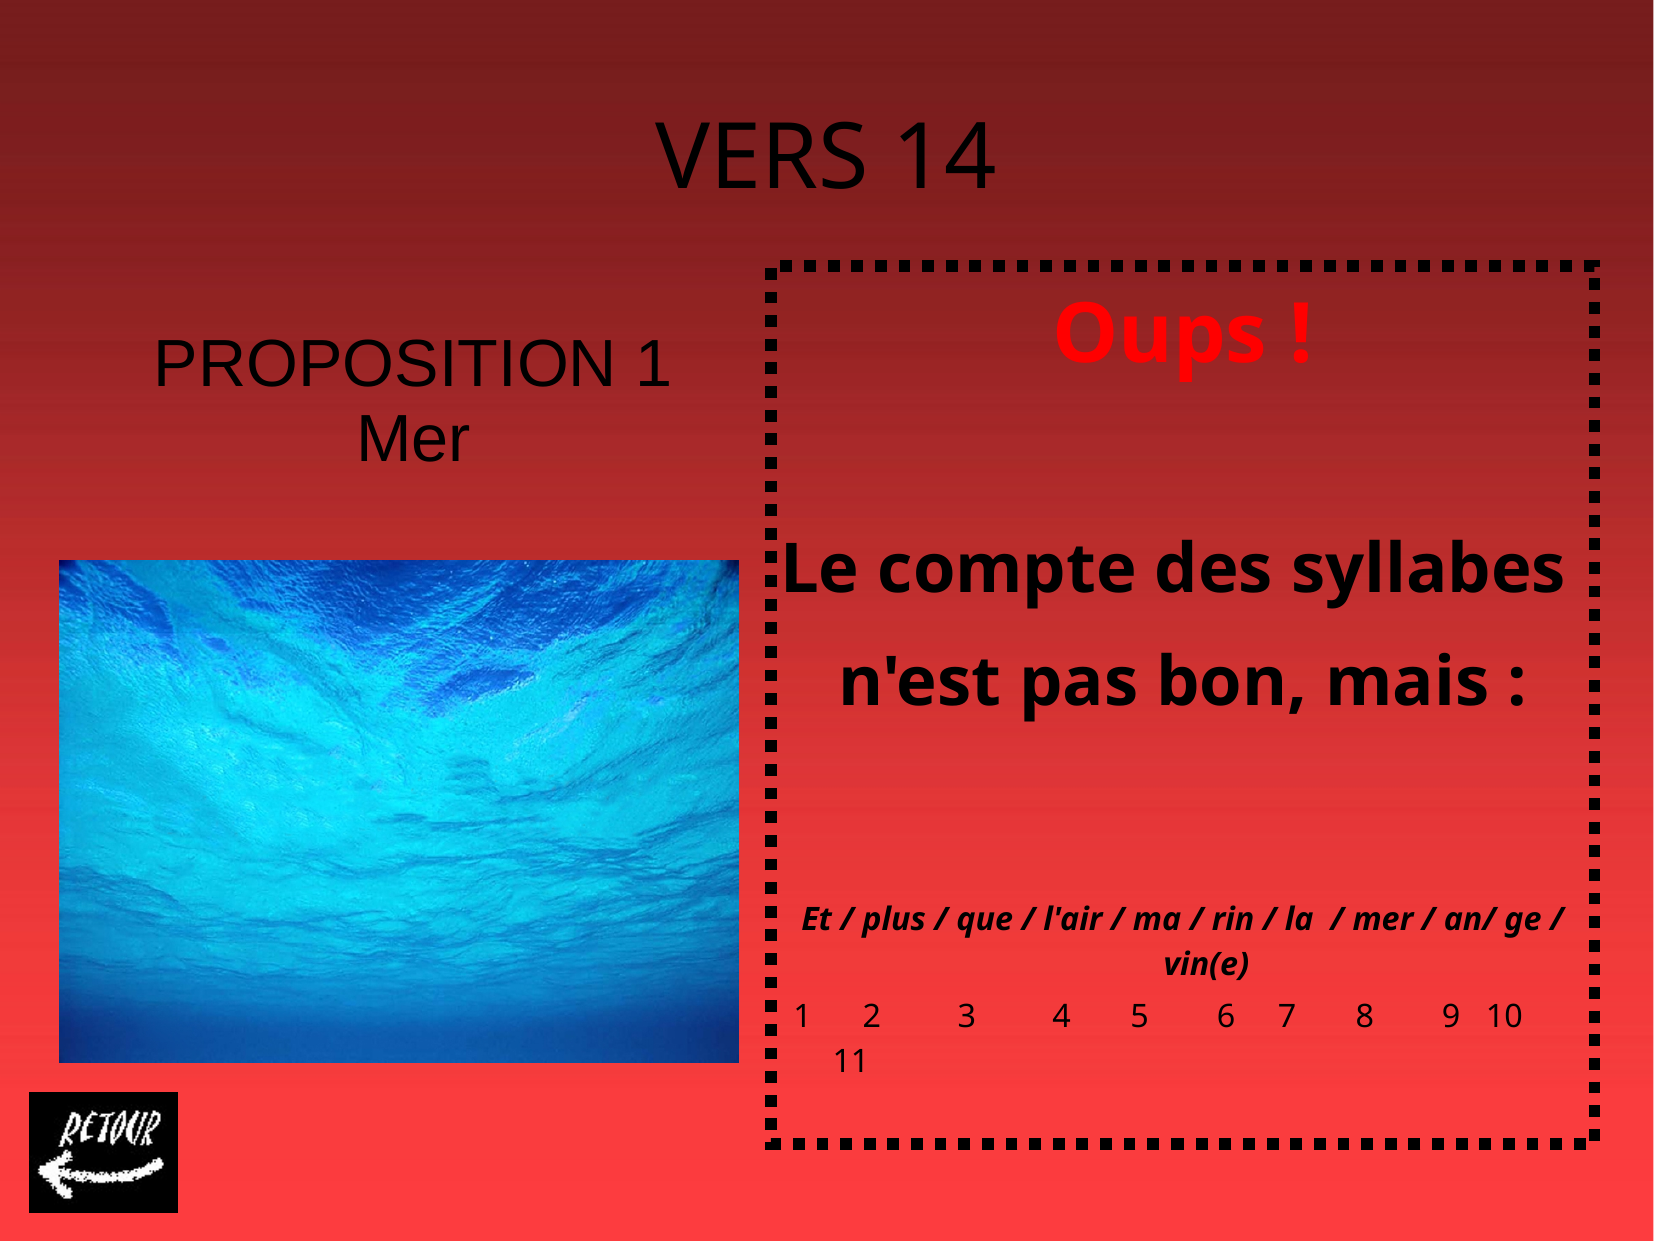

# VERS 14
Oups !
Le compte des syllabes
n'est pas bon, mais :
Et / plus / que / l'air / ma / rin / la / mer / an/ ge / vin(e)
 1 2 3 4 5 6 7 8 9 10 11
PROPOSITION 1
Mer